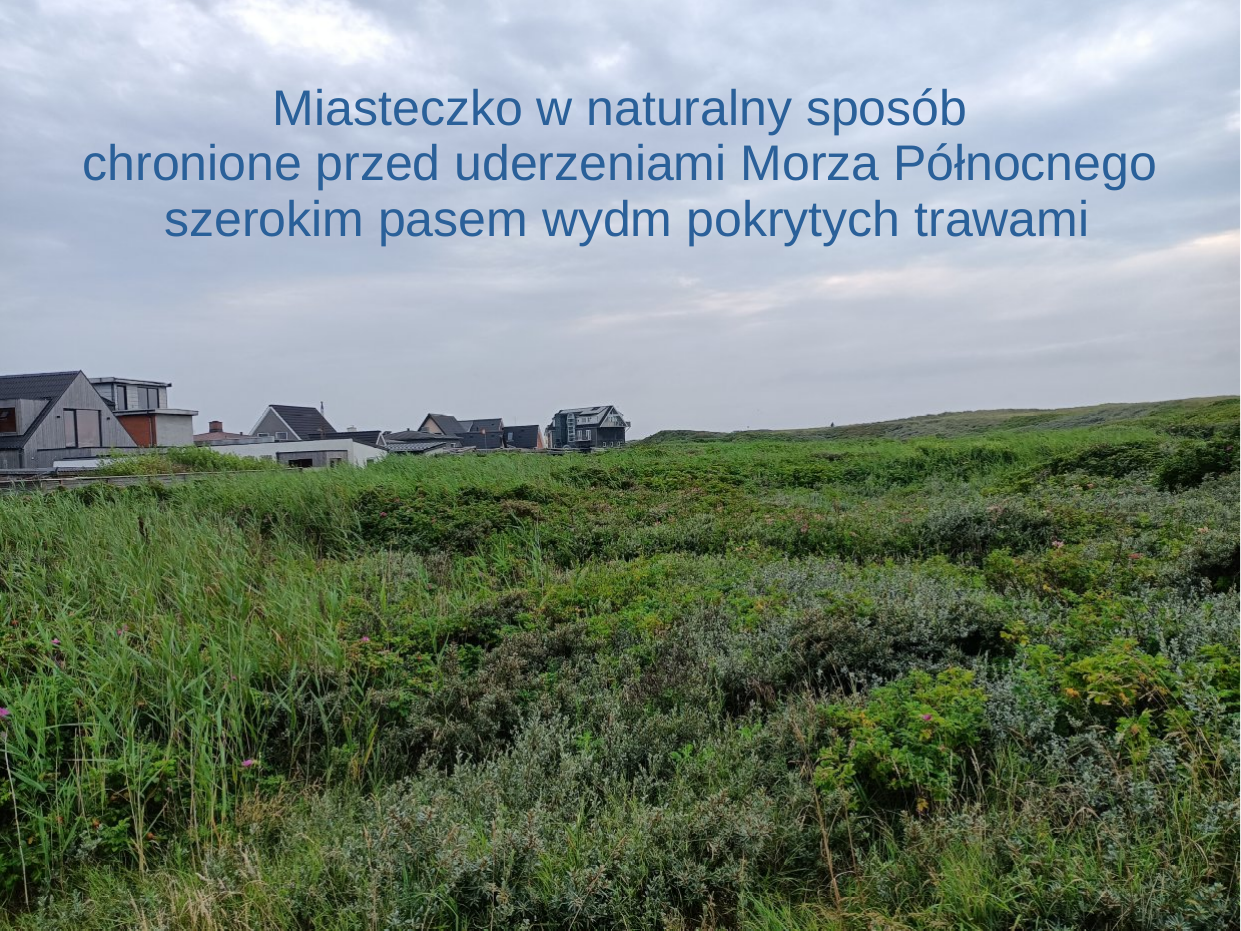

#
Miasteczko w naturalny sposób
chronione przed uderzeniami Morza Północnego
 szerokim pasem wydm pokrytych trawami